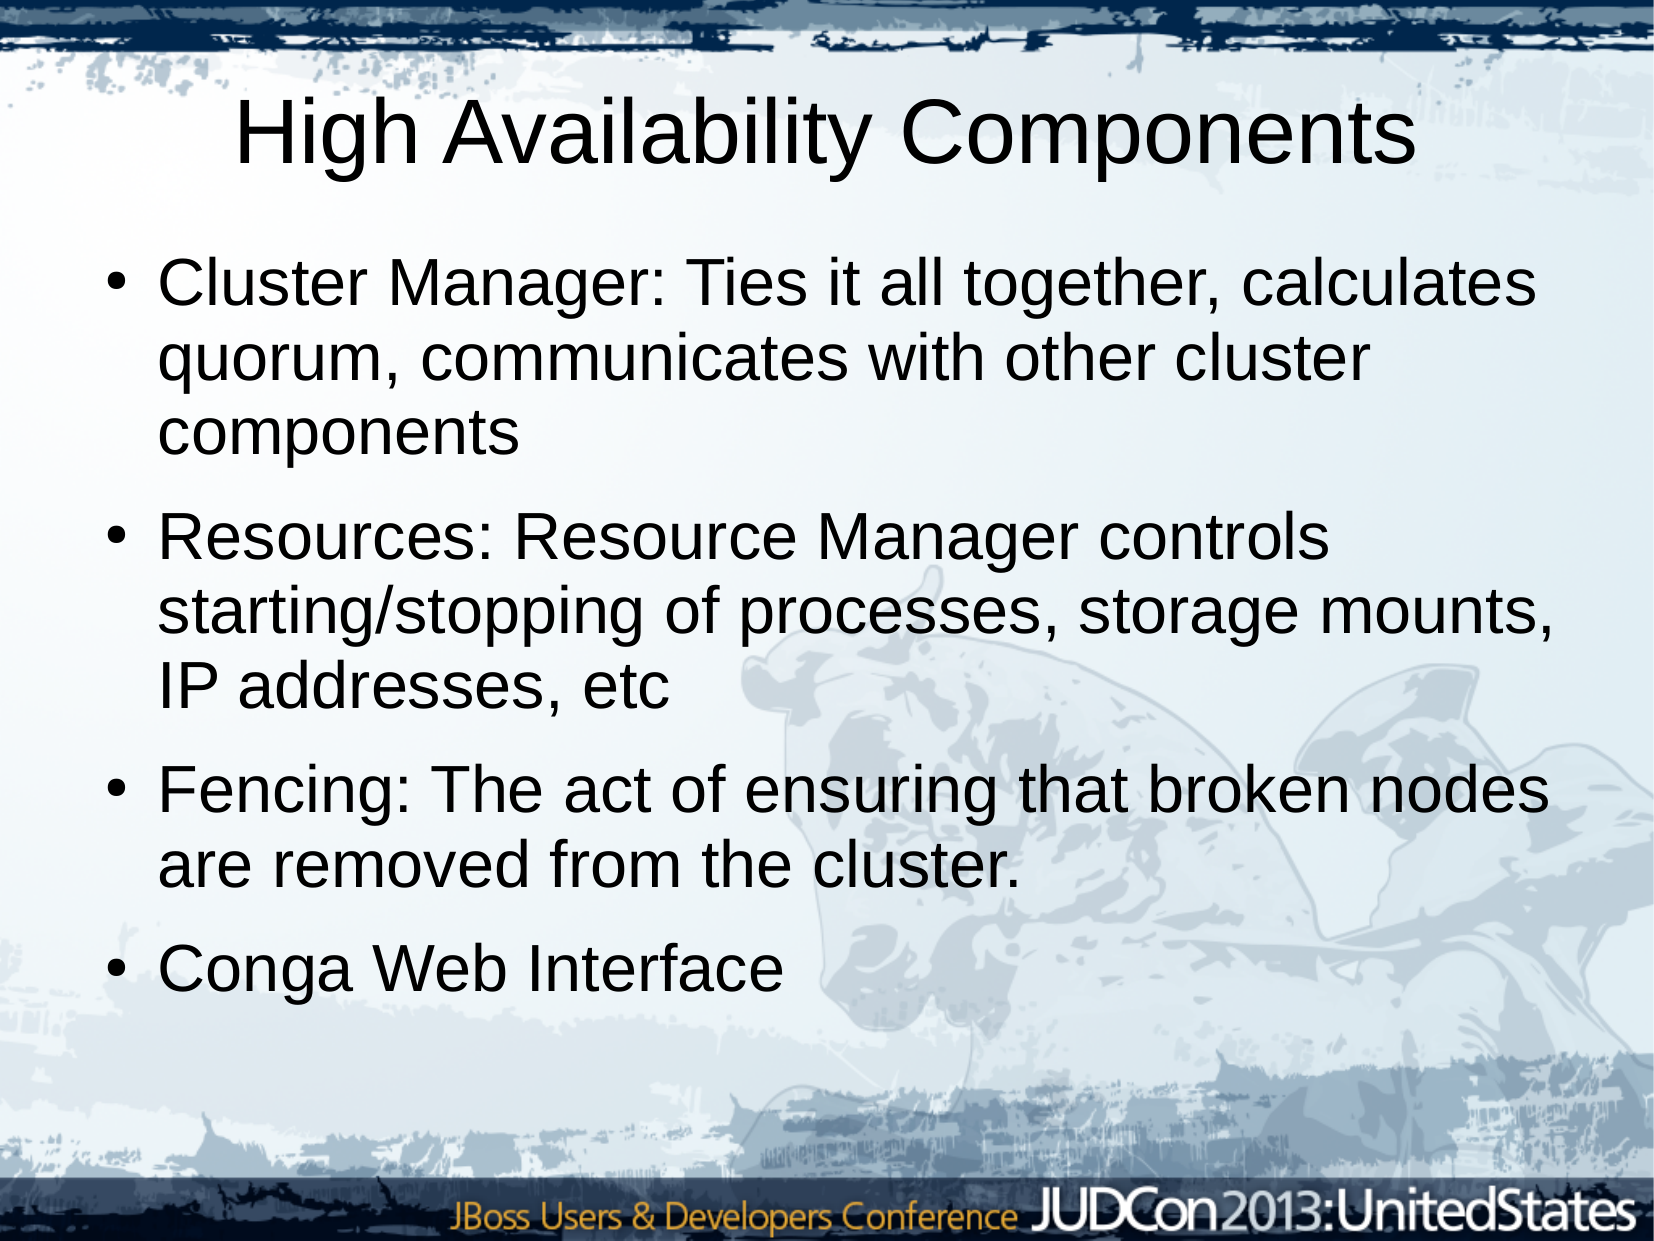

# High Availability Components
Cluster Manager: Ties it all together, calculates quorum, communicates with other cluster components
Resources: Resource Manager controls starting/stopping of processes, storage mounts, IP addresses, etc
Fencing: The act of ensuring that broken nodes are removed from the cluster.
Conga Web Interface